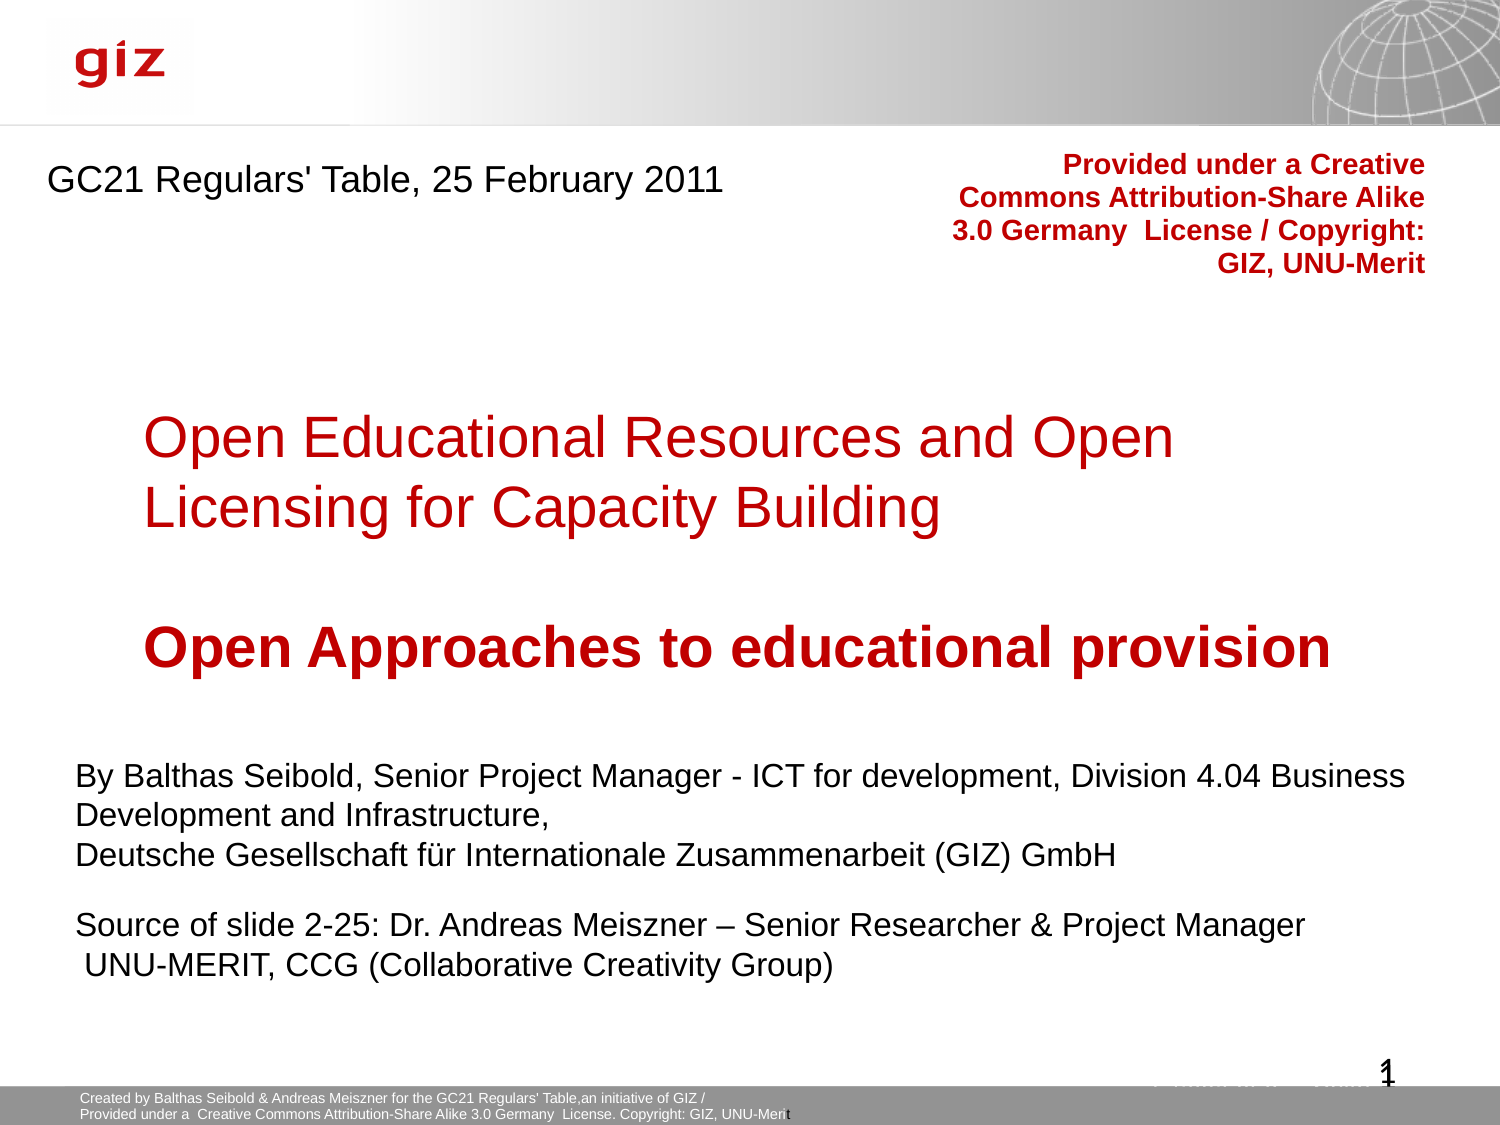

# GC21 Regulars' Table, 25 February 2011
Provided under a Creative Commons Attribution-Share Alike 3.0 Germany License / Copyright: GIZ, UNU-Merit
Open Educational Resources and Open Licensing for Capacity Building
Open Approaches to educational provision
By Balthas Seibold, Senior Project Manager - ICT for development, Division 4.04 Business Development and Infrastructure,
Deutsche Gesellschaft für Internationale Zusammenarbeit (GIZ) GmbH
Source of slide 2-25: Dr. Andreas Meiszner – Senior Researcher & Project Manager
 UNU-MERIT, CCG (Collaborative Creativity Group)